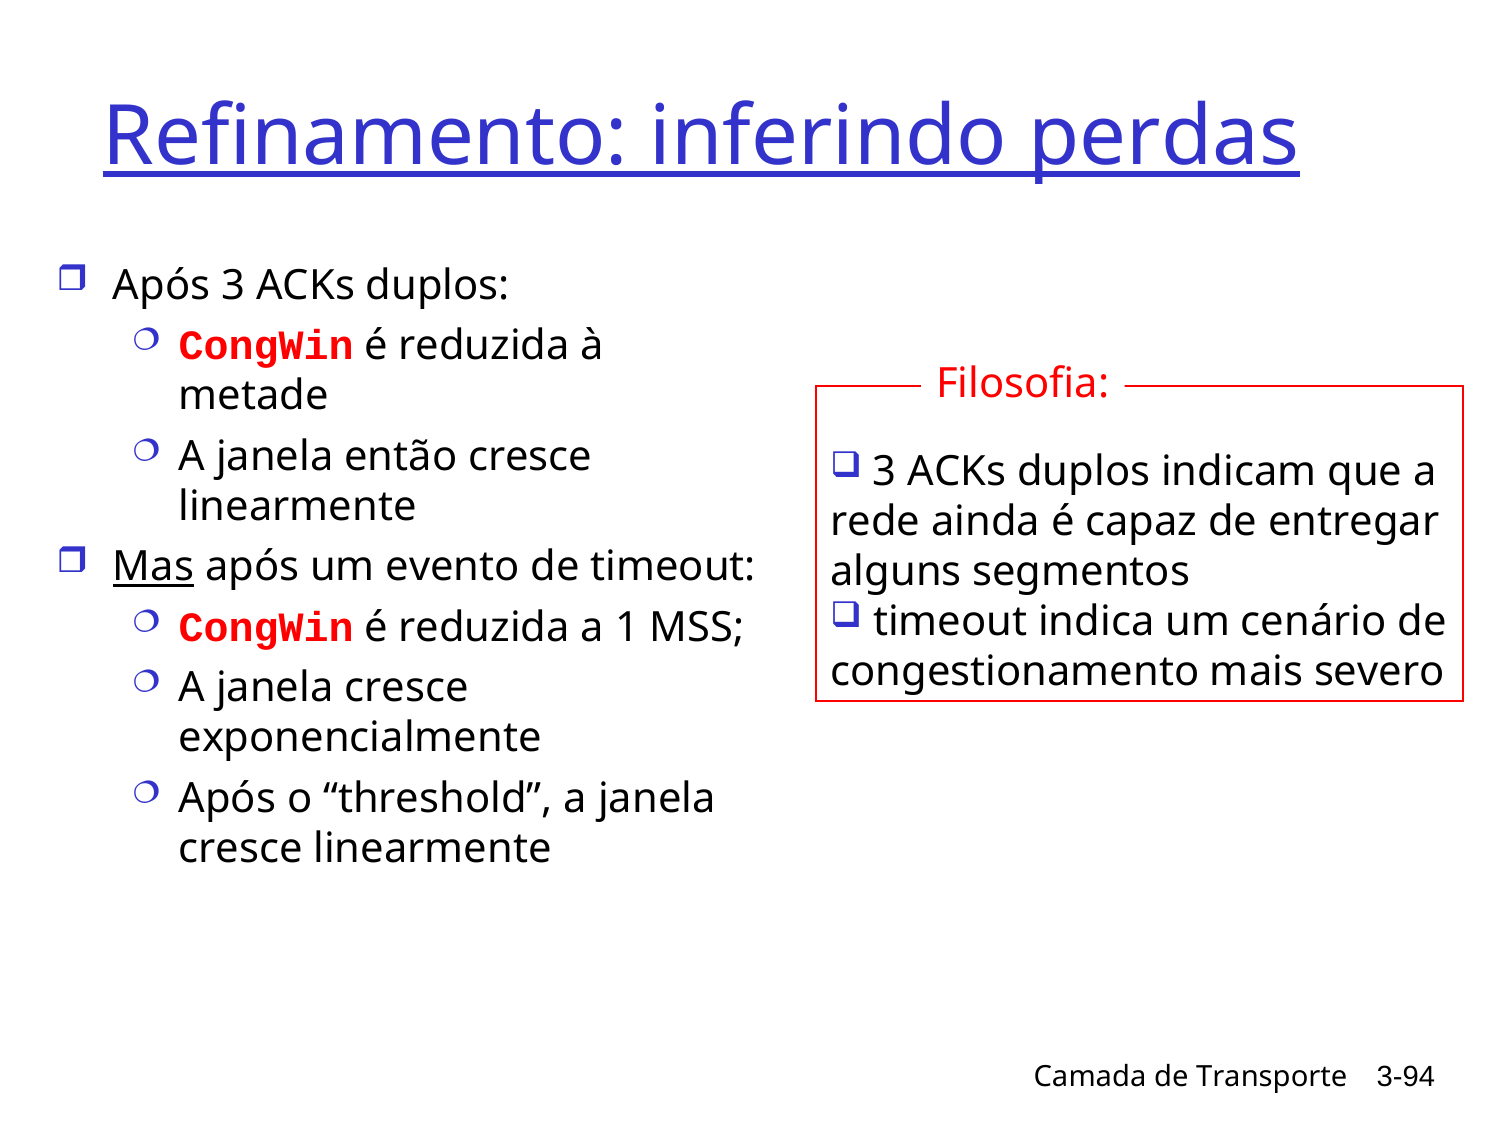

# Refinamento: inferindo perdas
Após 3 ACKs duplos:
CongWin é reduzida à metade
A janela então cresce linearmente
Mas após um evento de timeout:
CongWin é reduzida a 1 MSS;
A janela cresce exponencialmente
Após o “threshold”, a janela cresce linearmente
Filosofia:
 3 ACKs duplos indicam que a rede ainda é capaz de entregar alguns segmentos
 timeout indica um cenário de congestionamento mais severo
Camada de Transporte